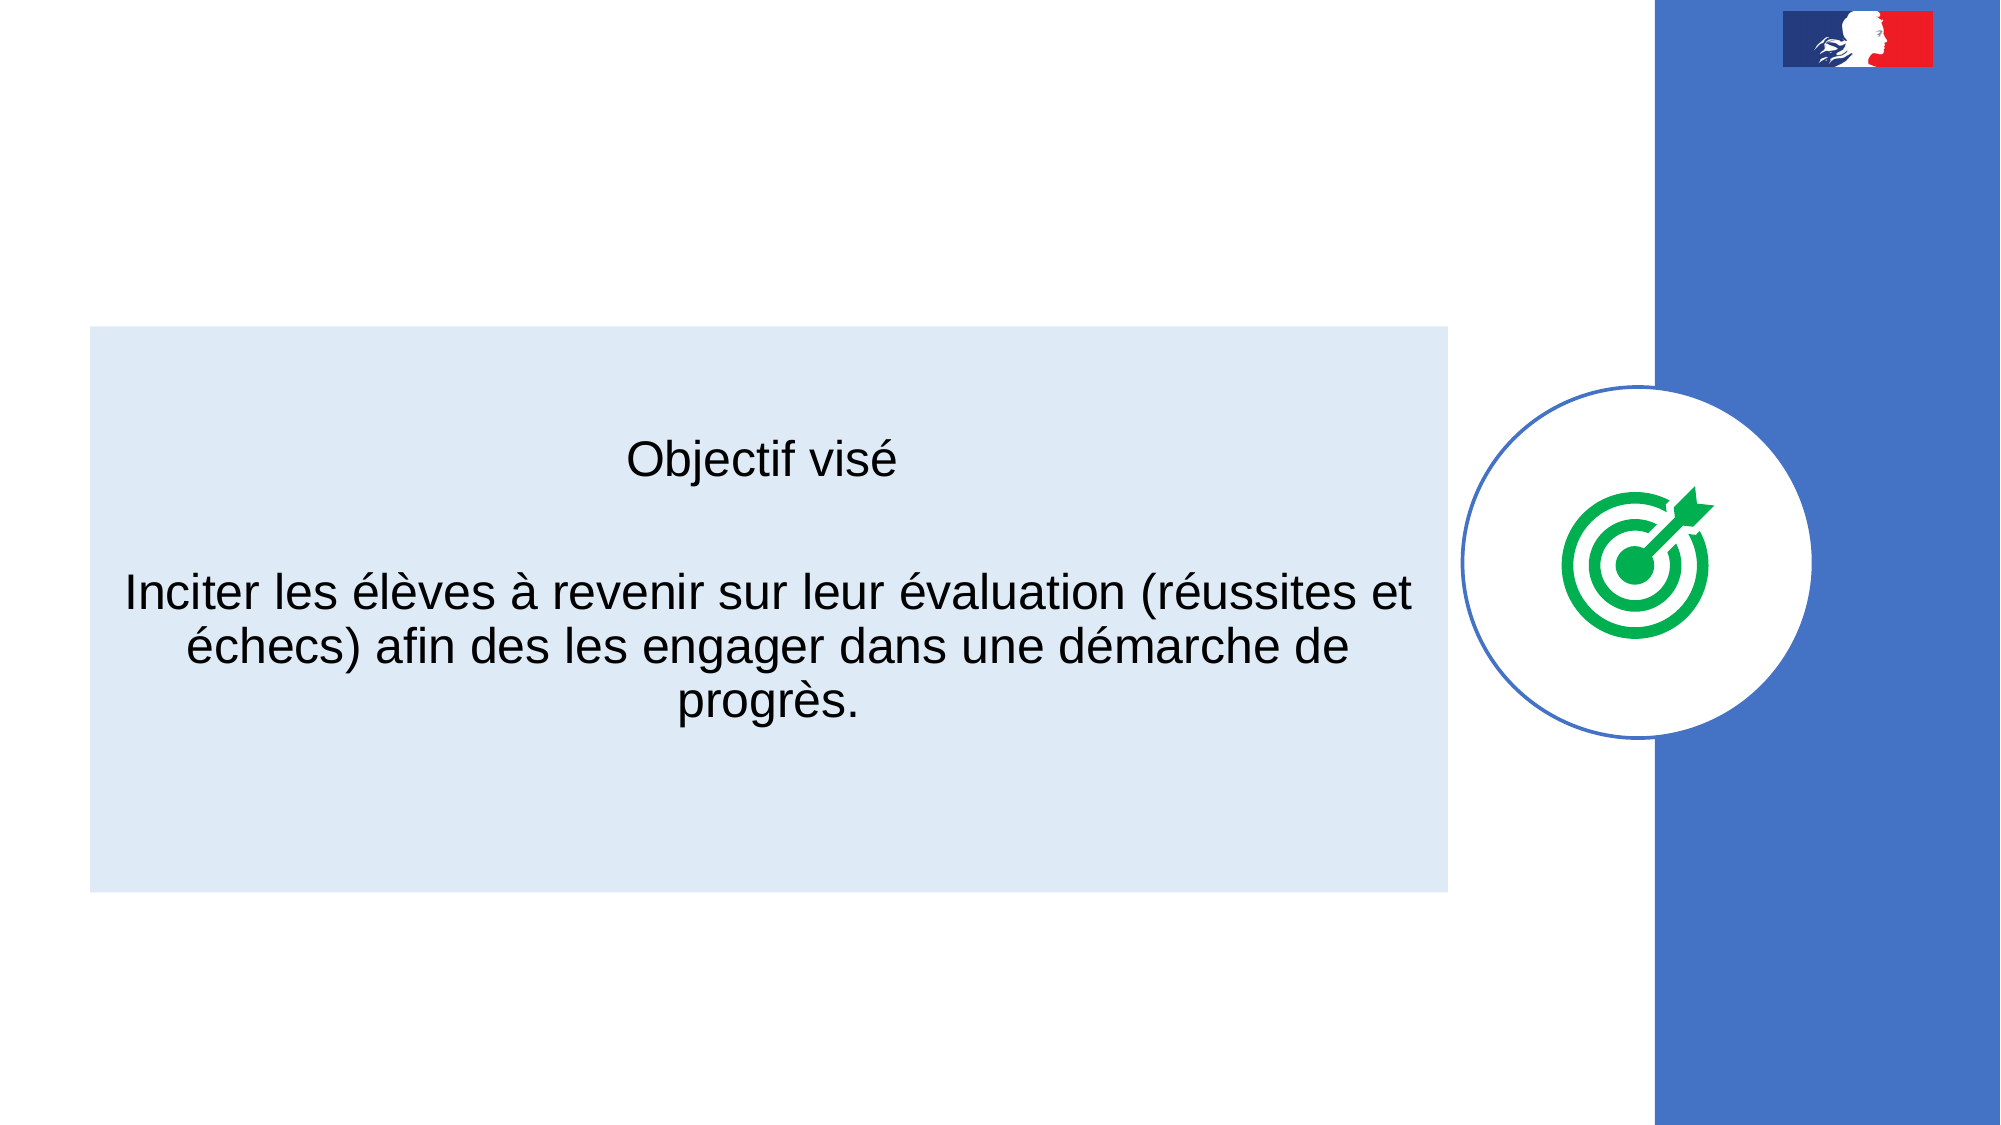

Objectif visé
Inciter les élèves à revenir sur leur évaluation (réussites et échecs) afin des les engager dans une démarche de progrès.